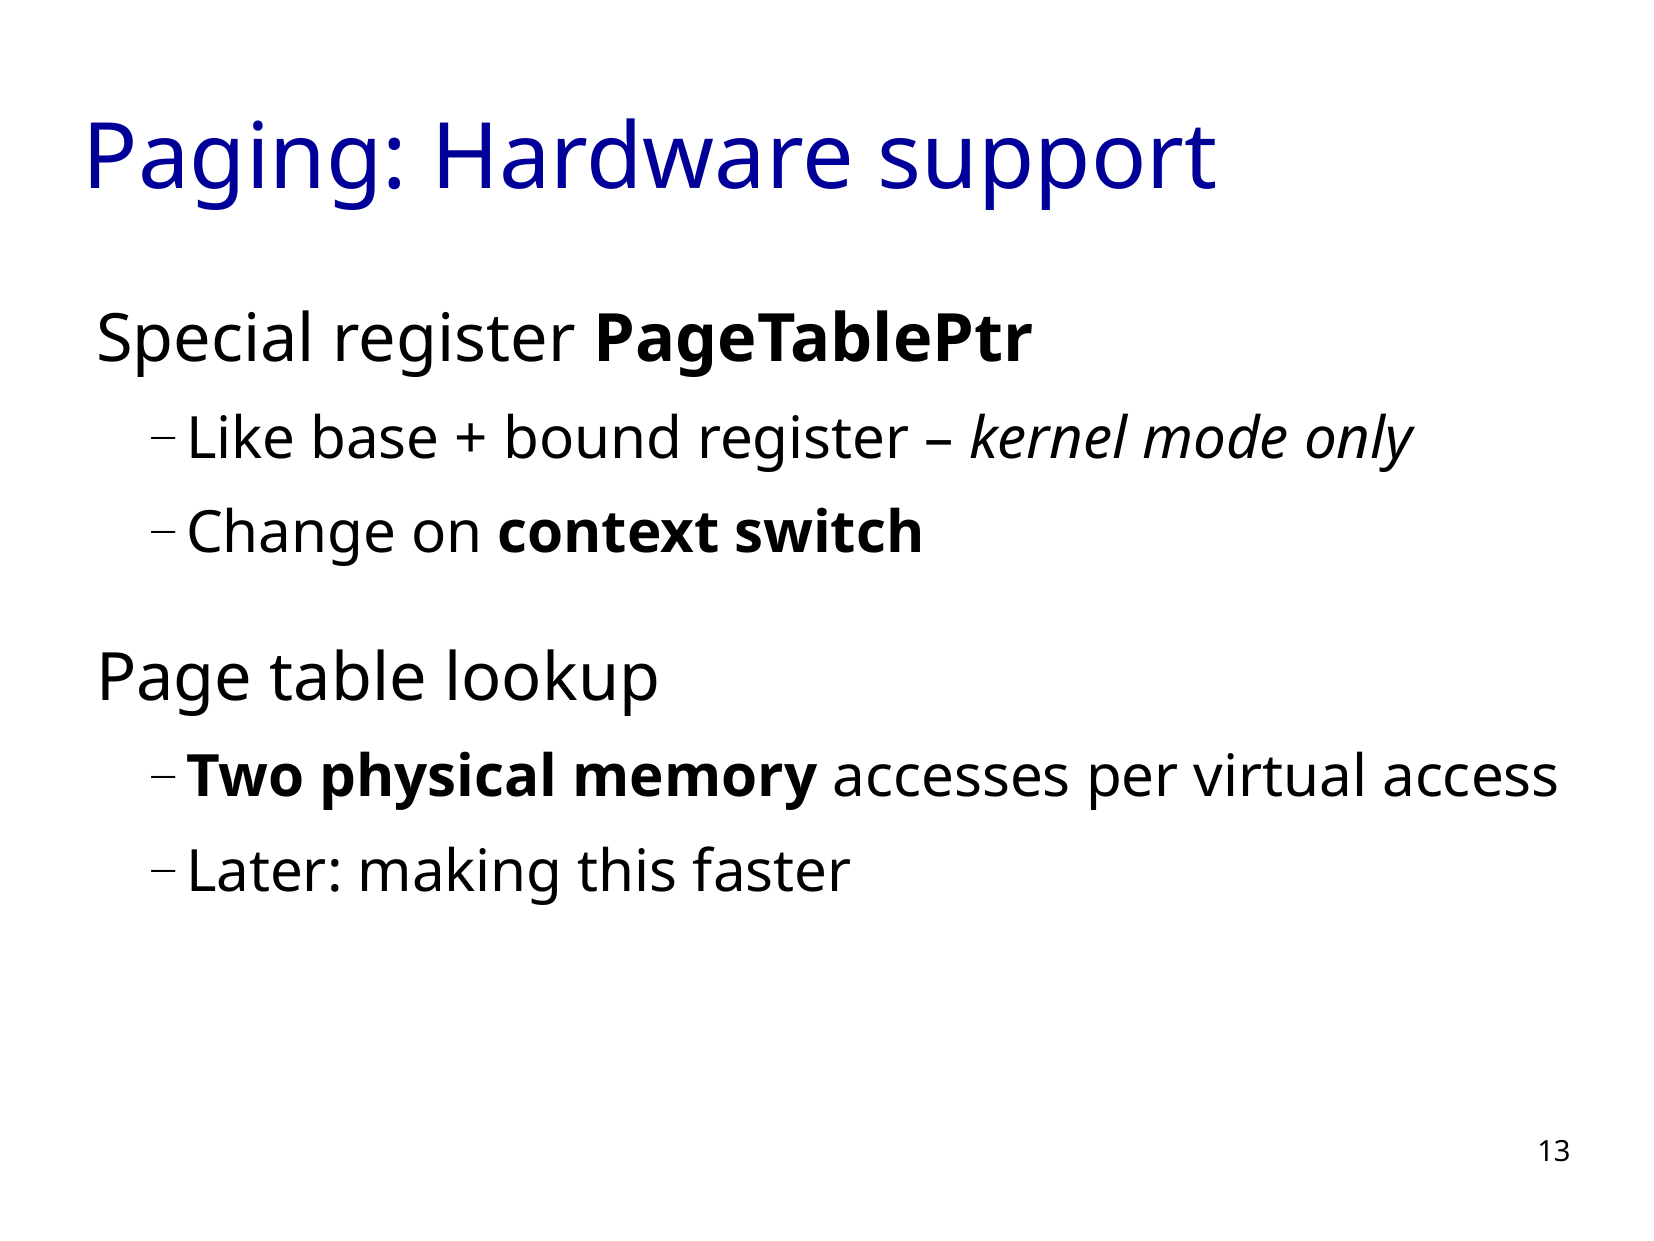

# Paging: Hardware support
Special register PageTablePtr
Like base + bound register – kernel mode only
Change on context switch
Page table lookup
Two physical memory accesses per virtual access
Later: making this faster
13